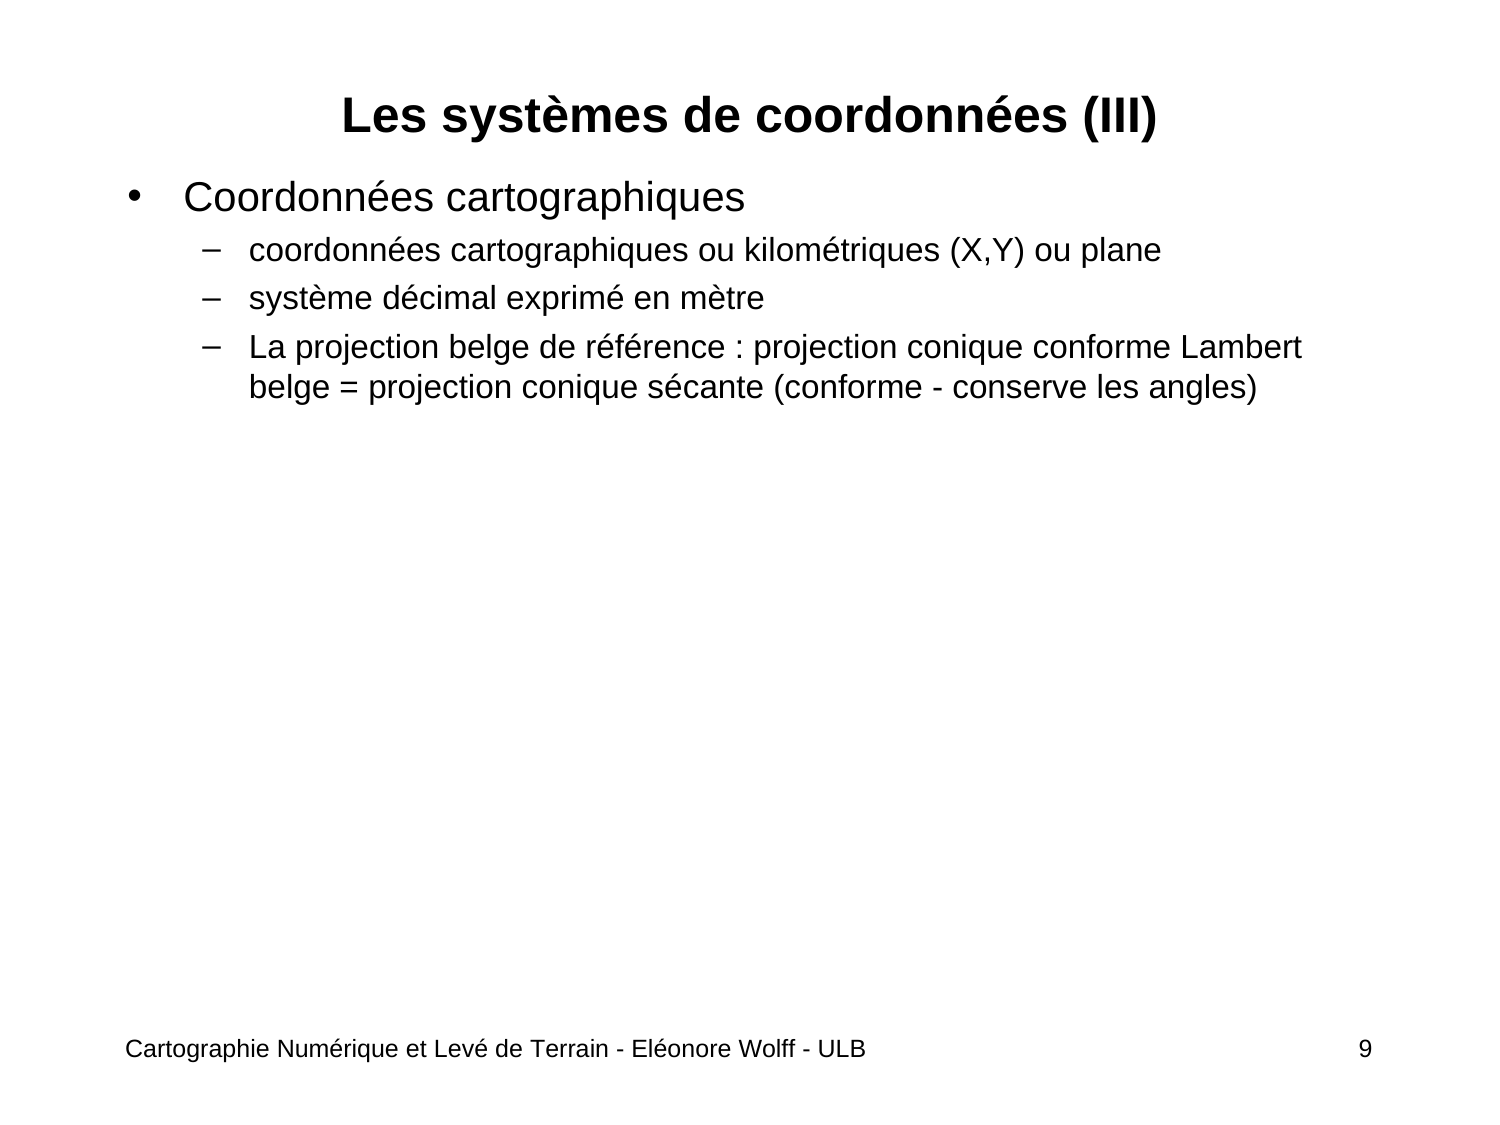

# Les systèmes de coordonnées (III)‏
Coordonnées cartographiques
coordonnées cartographiques ou kilométriques (X,Y) ou plane
système décimal exprimé en mètre
La projection belge de référence : projection conique conforme Lambert belge = projection conique sécante (conforme - conserve les angles)‏
Cartographie Numérique et Levé de Terrain - Eléonore Wolff - ULB